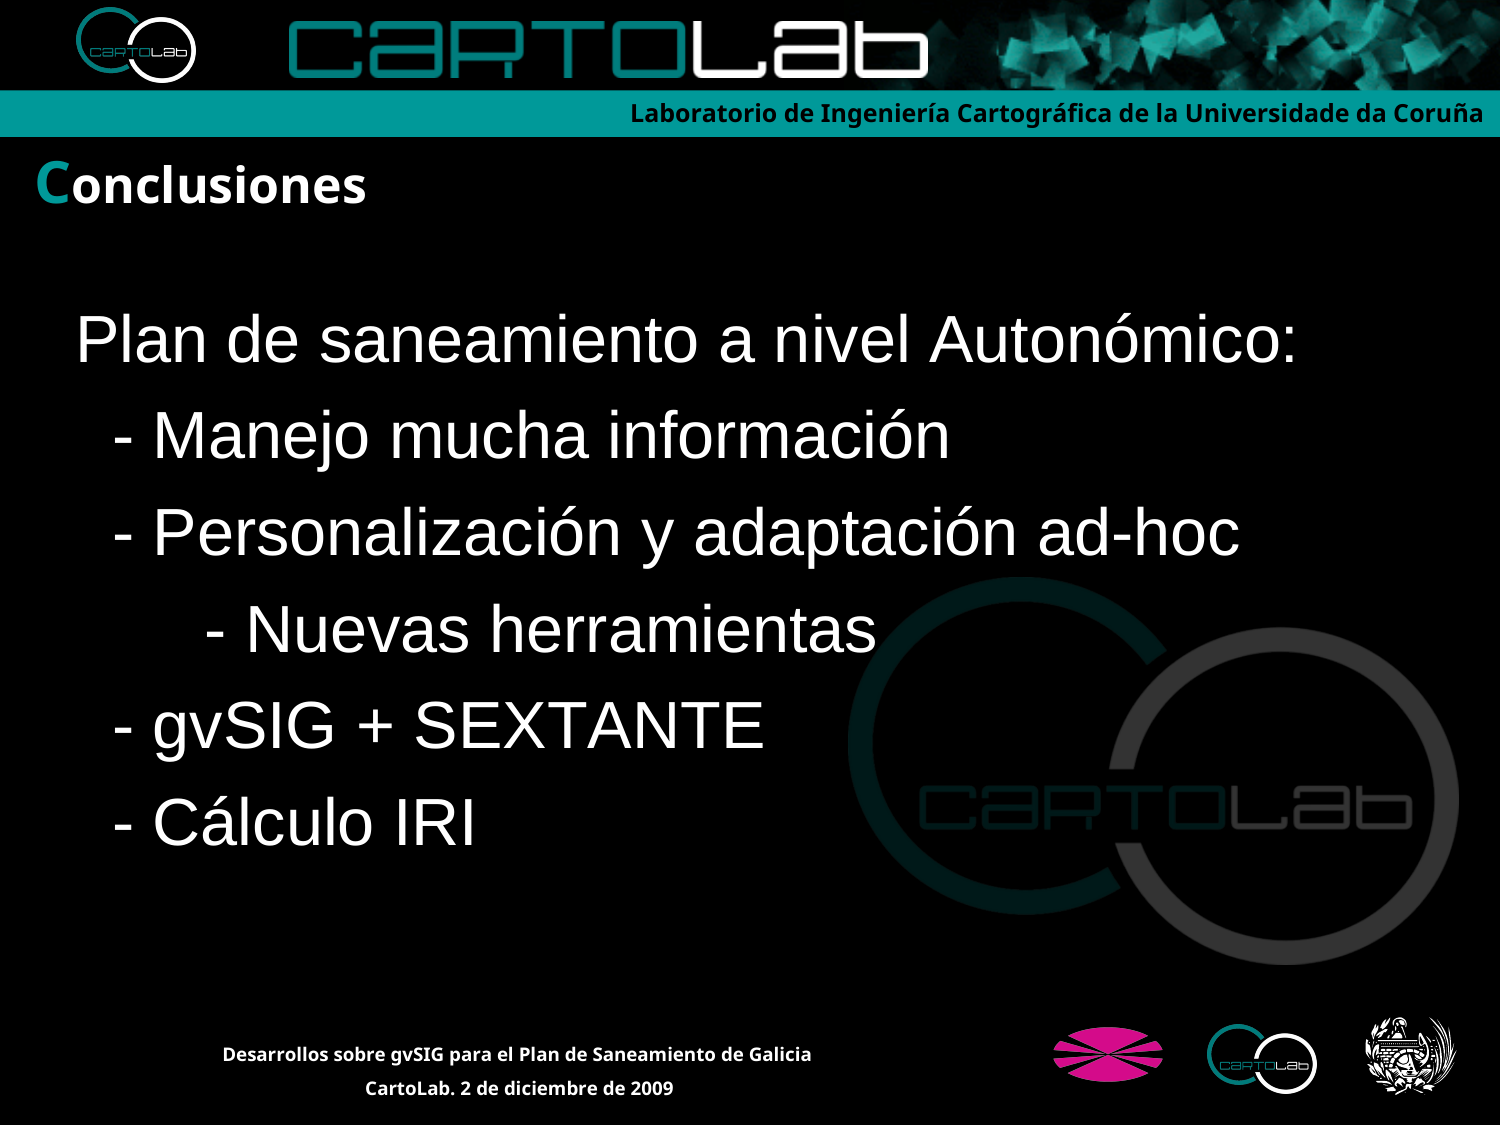

Conclusiones
# Plan de saneamiento a nivel Autonómico:
 - Manejo mucha información
 - Personalización y adaptación ad-hoc
 - Nuevas herramientas
 - gvSIG + SEXTANTE
 - Cálculo IRI